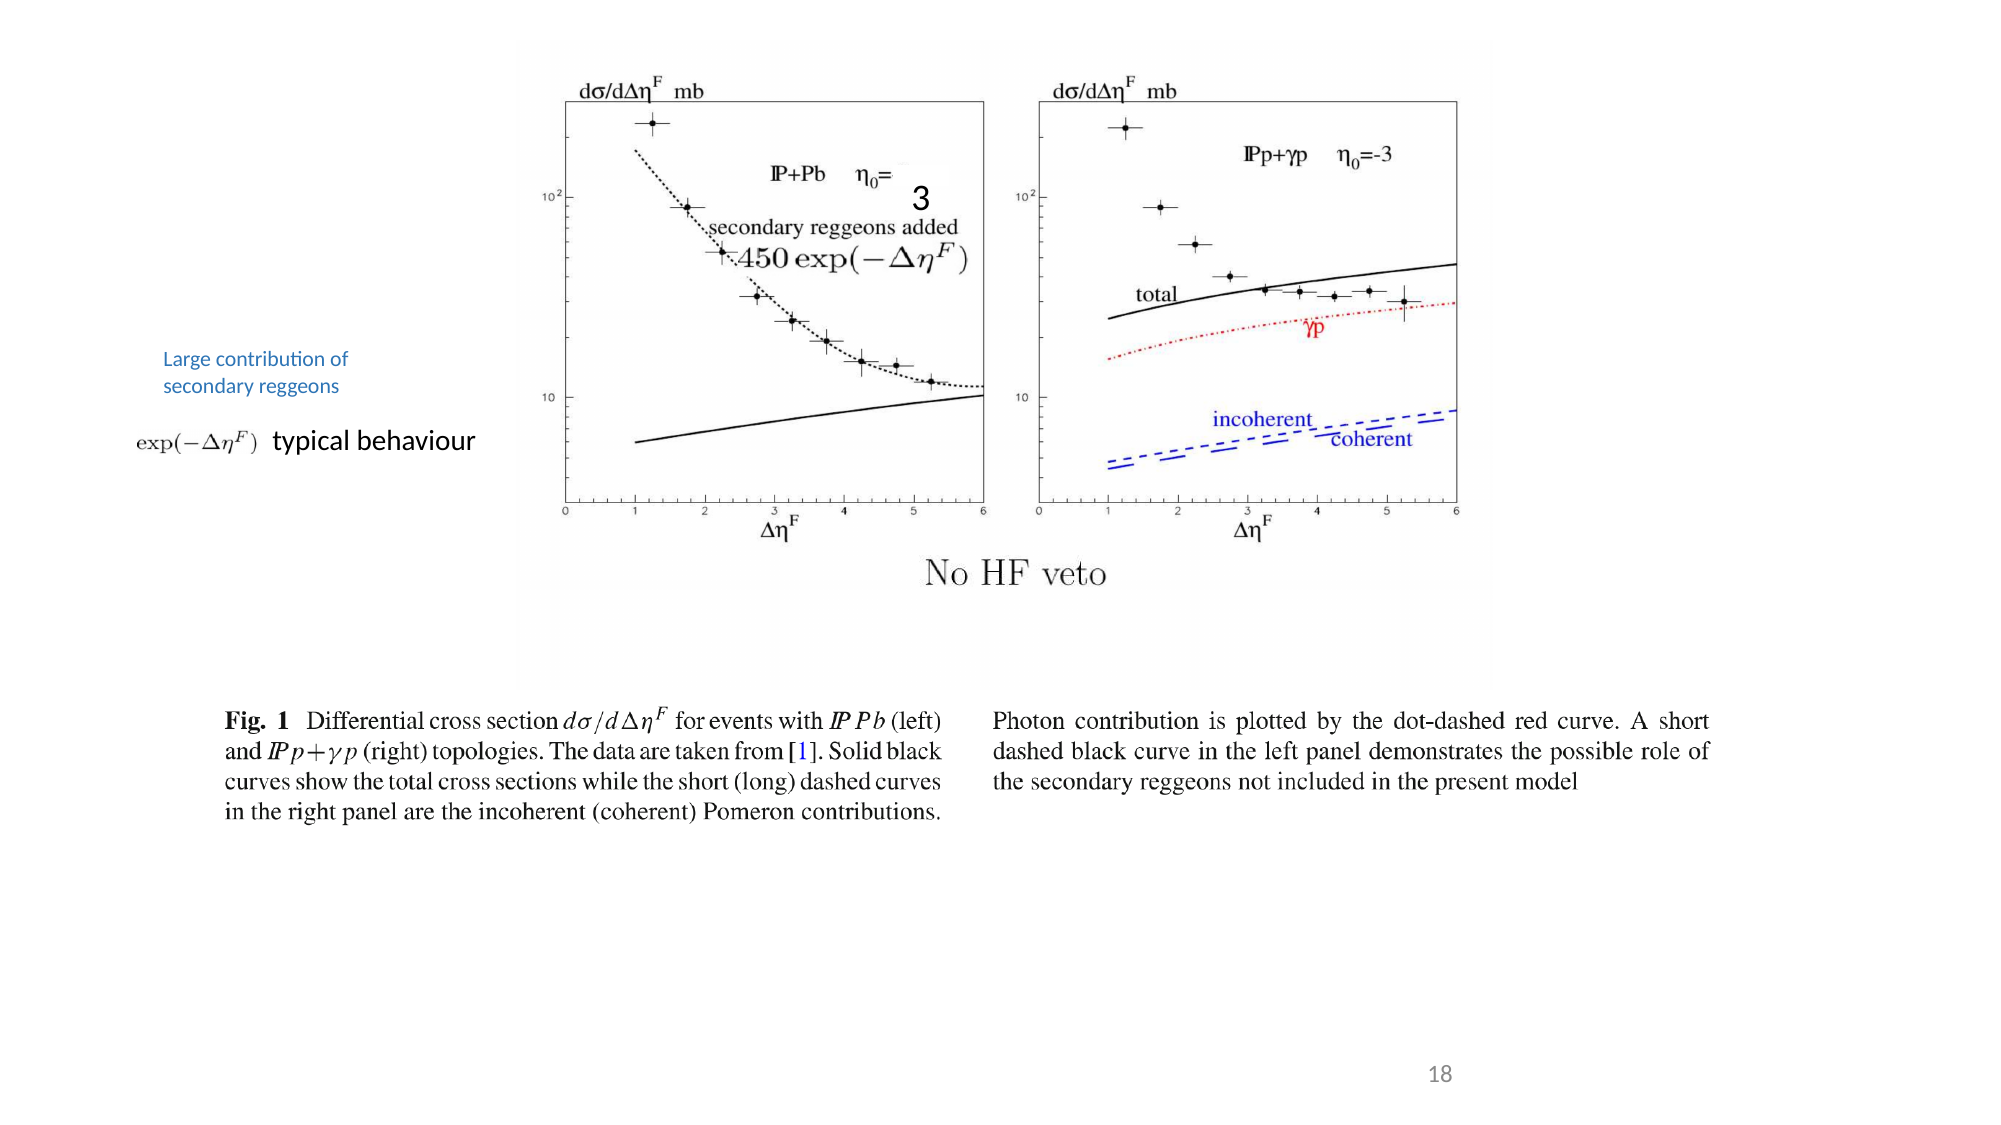

3
Large contribution of secondary reggeons
typical behaviour